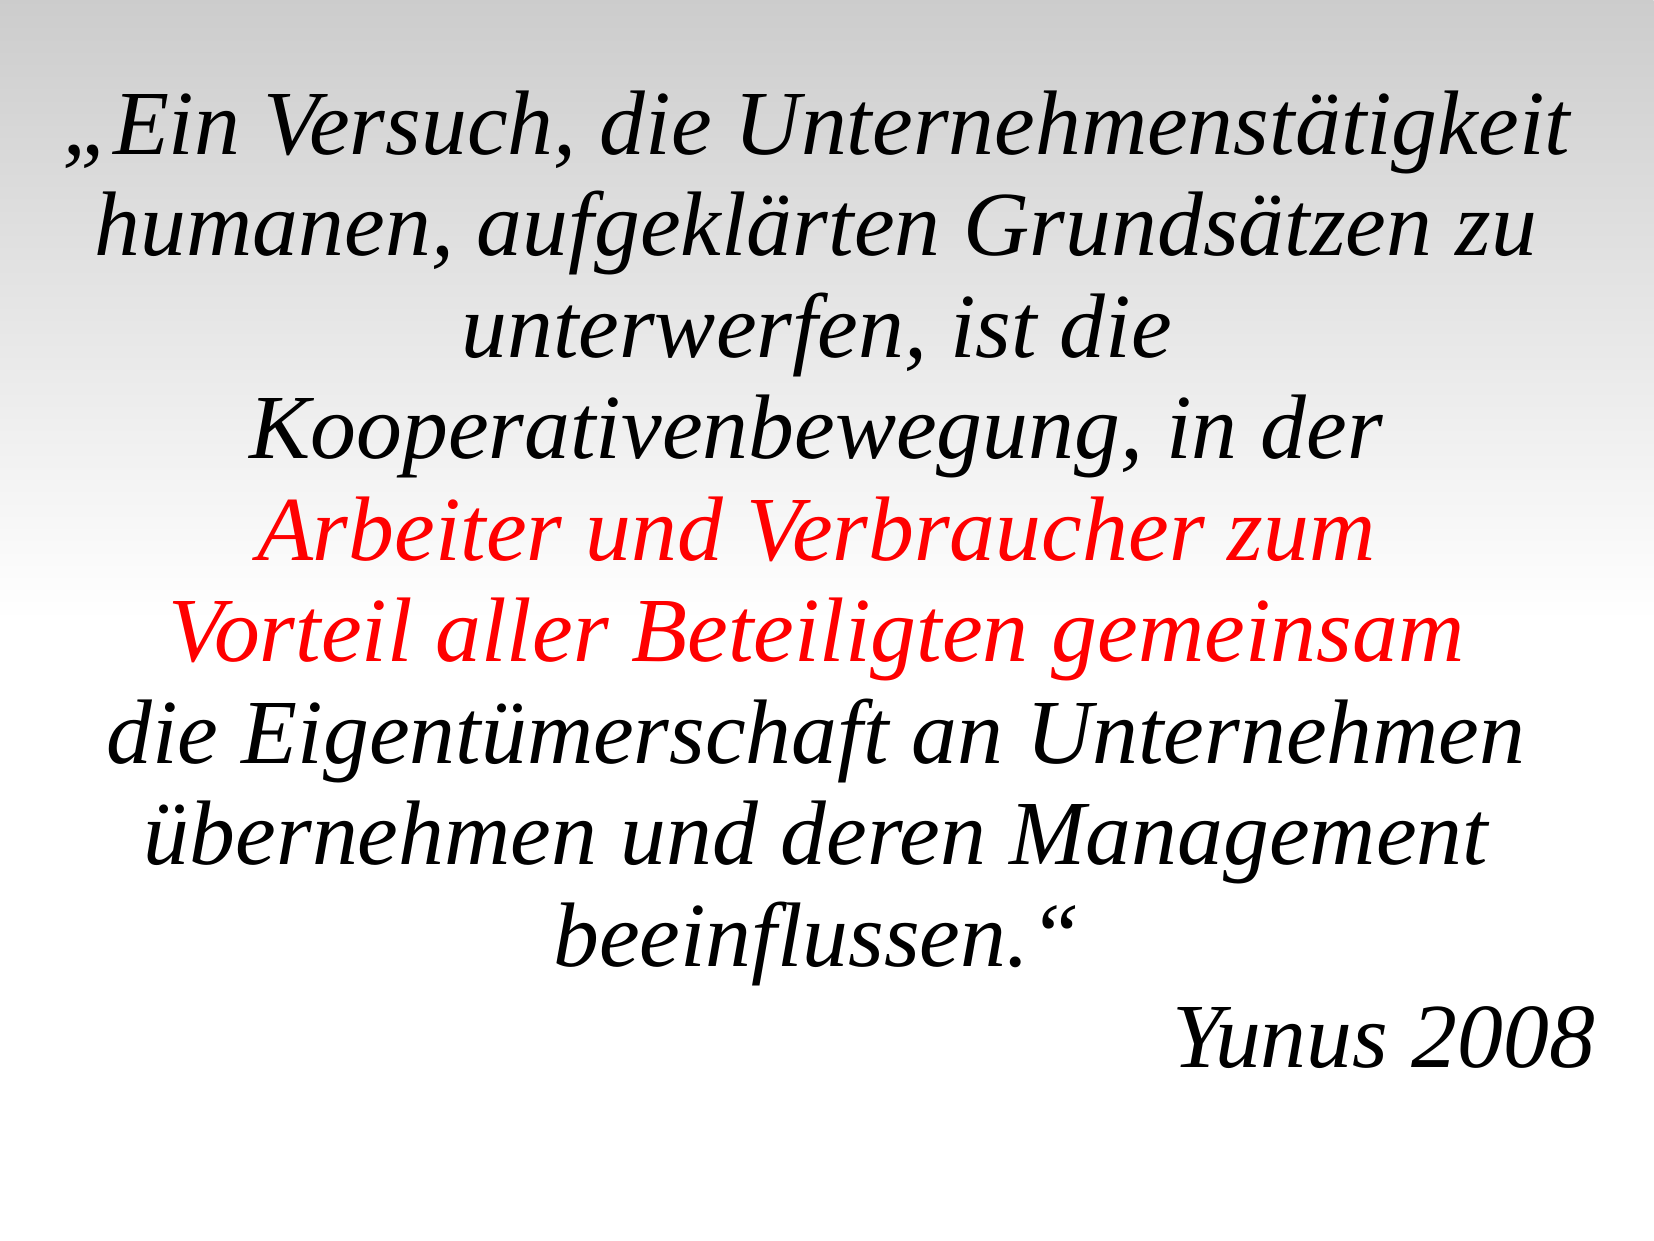

„Ein Versuch, die Unternehmenstätigkeit
humanen, aufgeklärten Grundsätzen zu
unterwerfen, ist die
Kooperativenbewegung, in der
Arbeiter und Verbraucher zum
Vorteil aller Beteiligten gemeinsam
die Eigentümerschaft an Unternehmen
übernehmen und deren Management
beeinflussen.“
 Yunus 2008